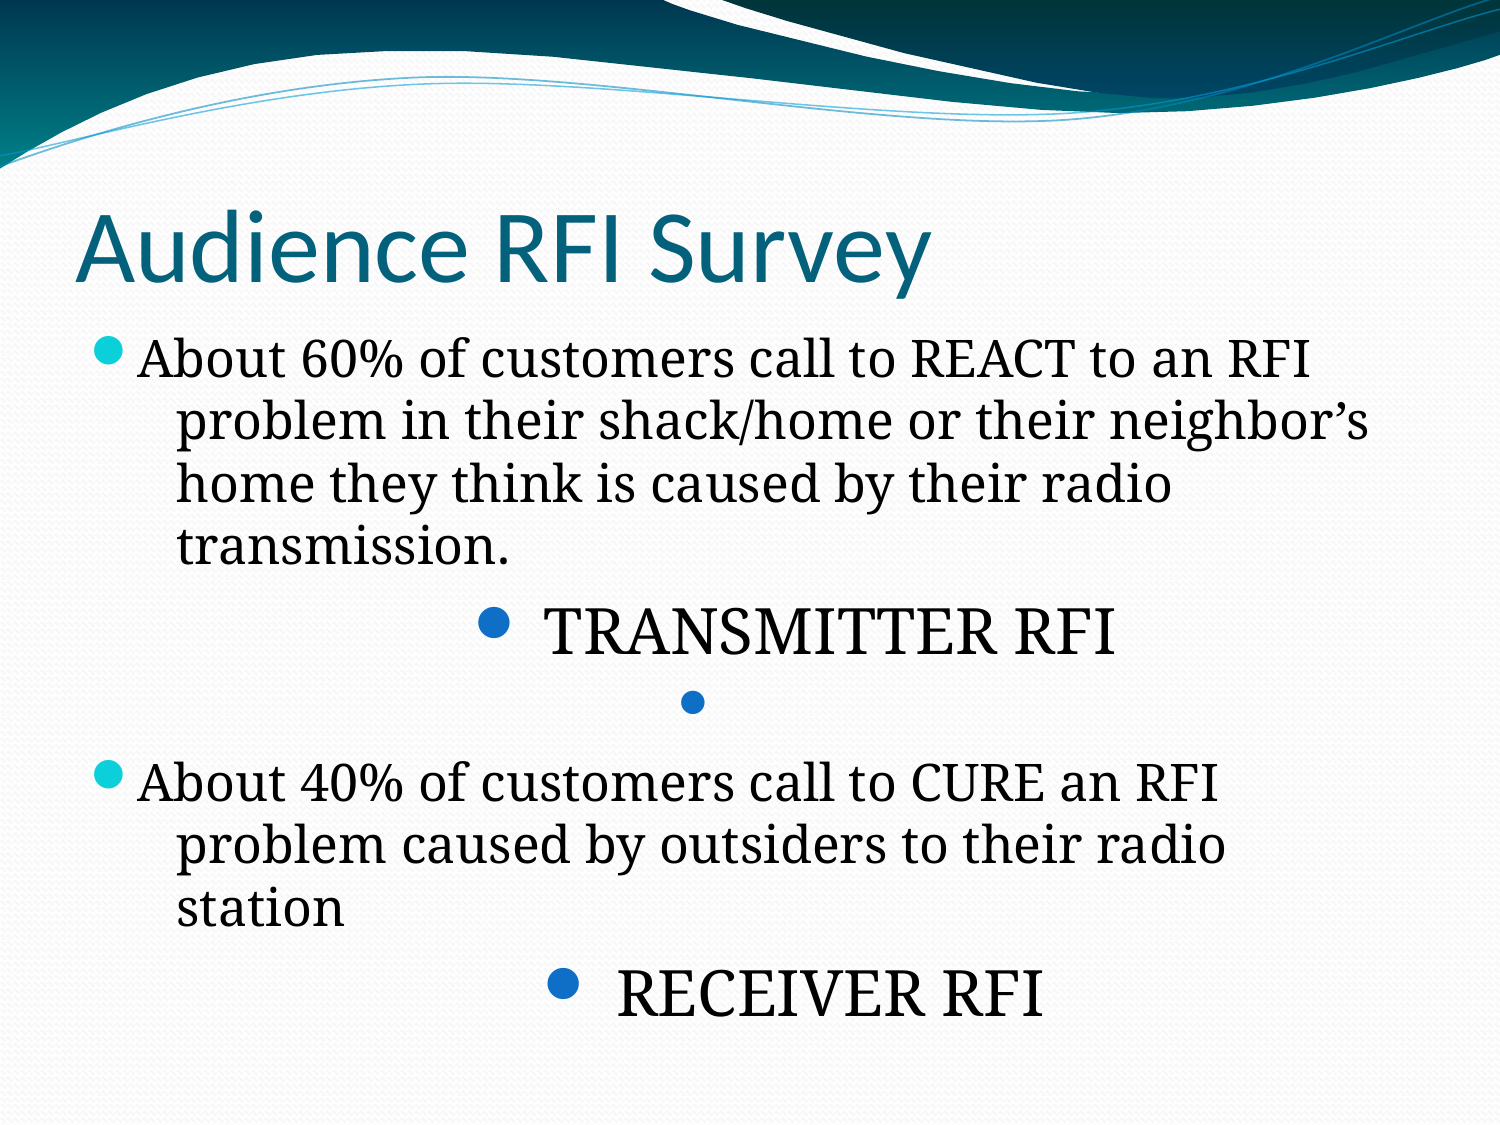

# Audience RFI Survey
About 60% of customers call to REACT to an RFI problem in their shack/home or their neighbor’s home they think is caused by their radio transmission.
TRANSMITTER RFI
About 40% of customers call to CURE an RFI problem caused by outsiders to their radio station
RECEIVER RFI